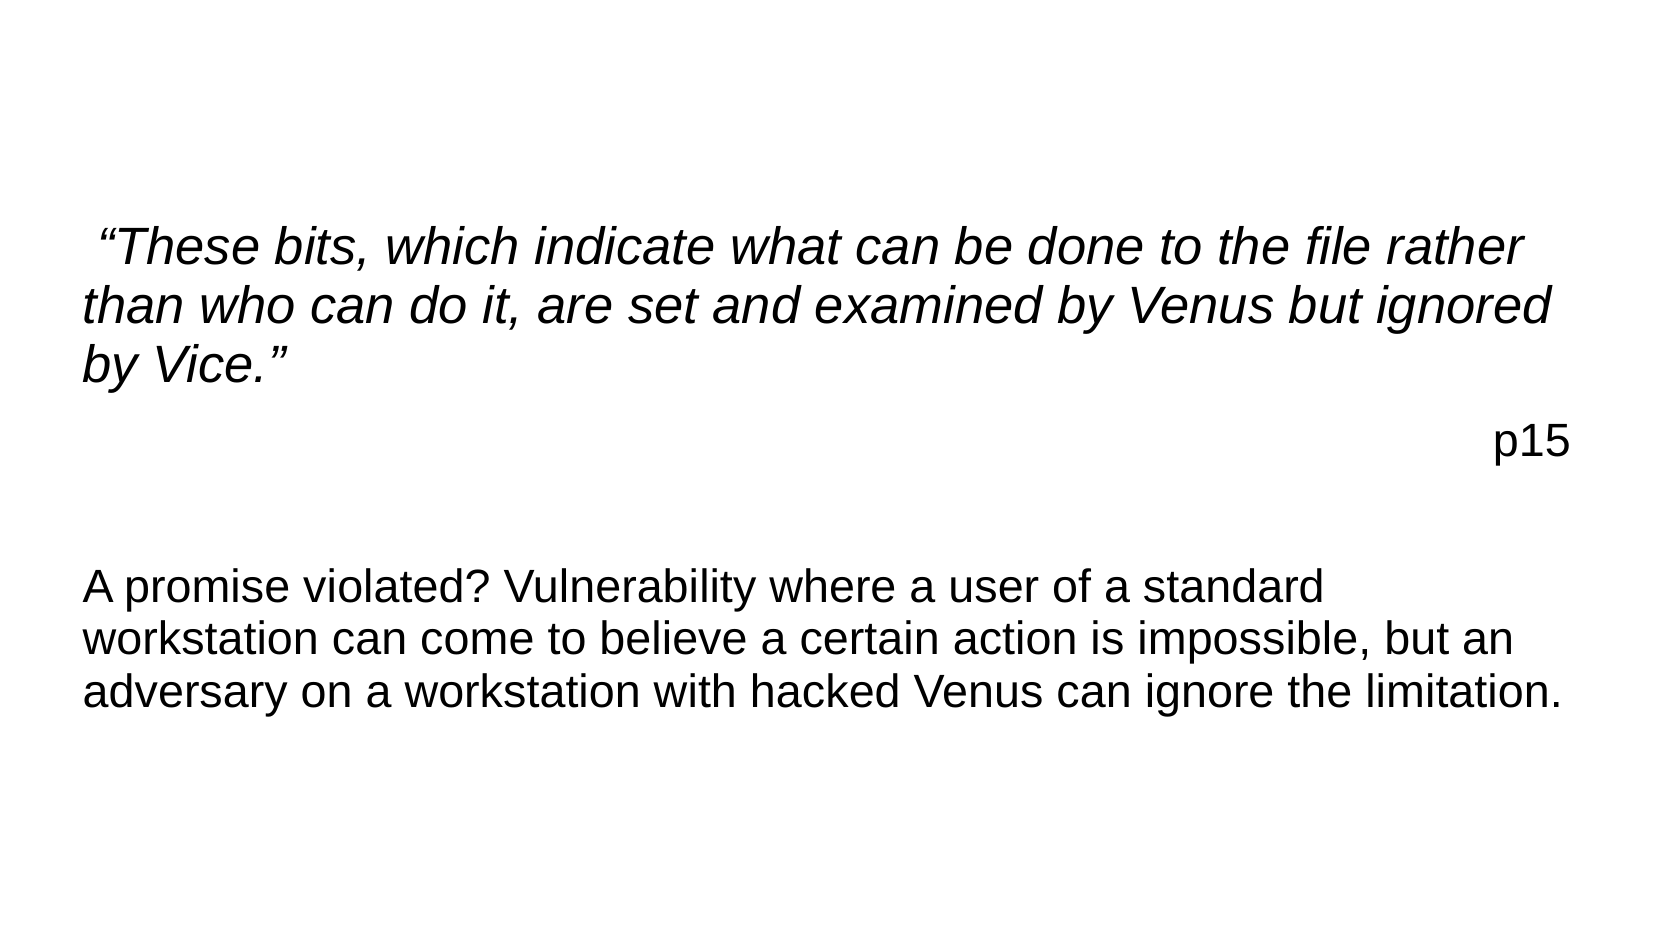

# “These bits, which indicate what can be done to the file rather than who can do it, are set and examined by Venus but ignored by Vice.”
p15
A promise violated? Vulnerability where a user of a standard workstation can come to believe a certain action is impossible, but an adversary on a workstation with hacked Venus can ignore the limitation.